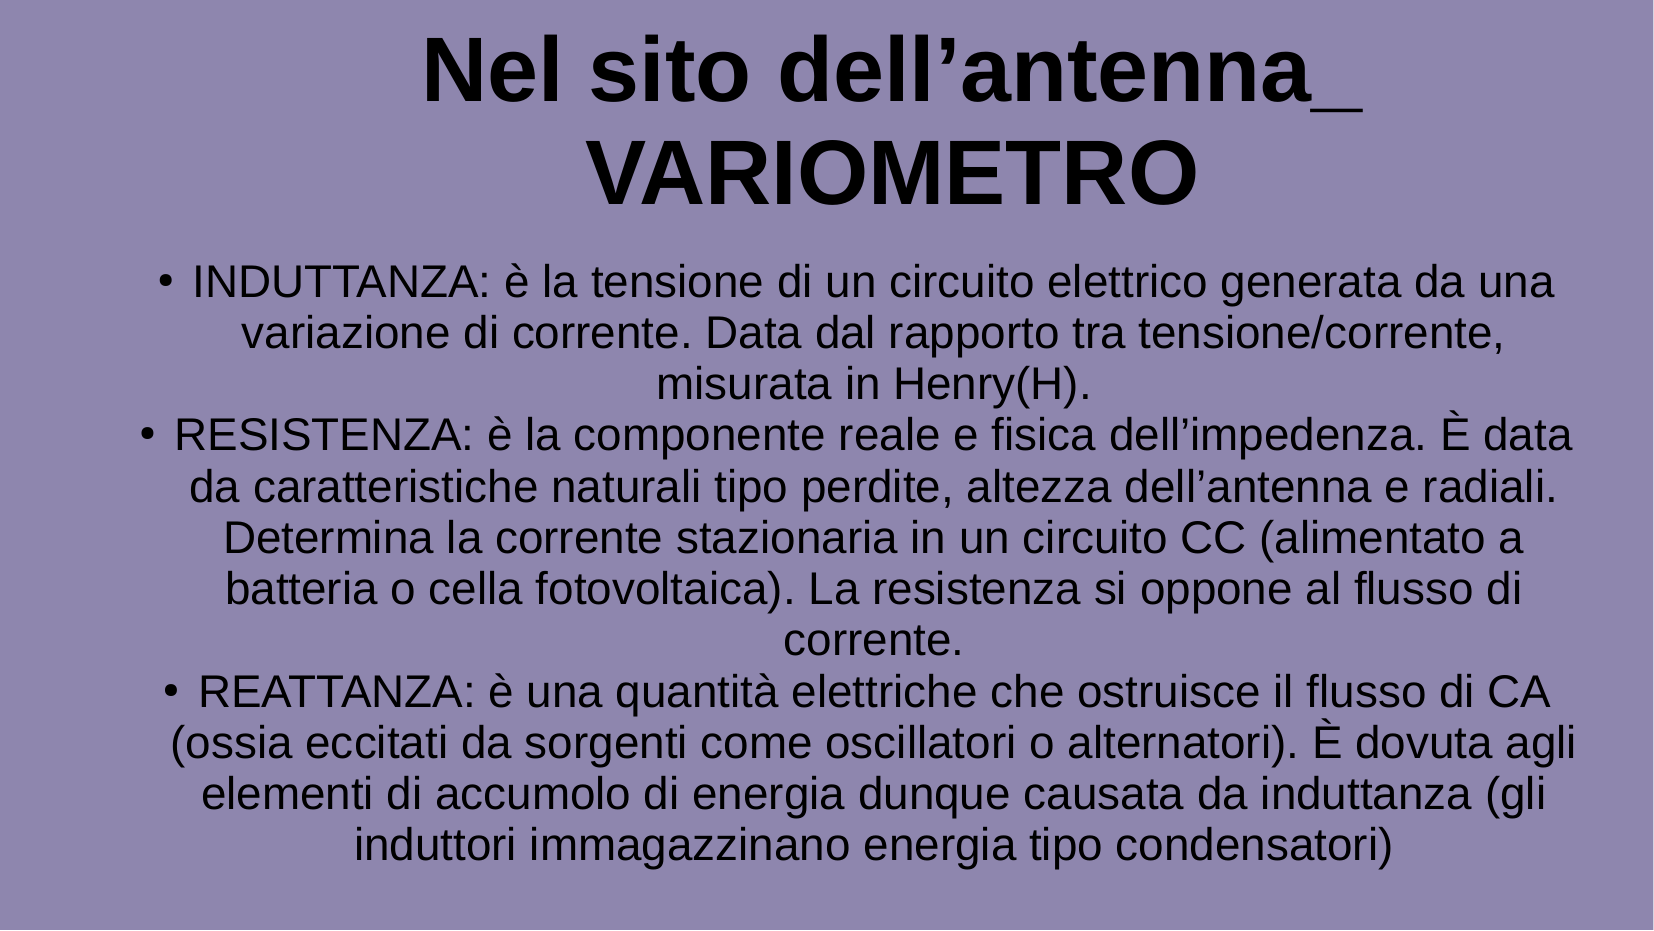

# Nel sito dell’antenna_ VARIOMETRO
INDUTTANZA: è la tensione di un circuito elettrico generata da una variazione di corrente. Data dal rapporto tra tensione/corrente, misurata in Henry(H).
RESISTENZA: è la componente reale e fisica dell’impedenza. È data da caratteristiche naturali tipo perdite, altezza dell’antenna e radiali. Determina la corrente stazionaria in un circuito CC (alimentato a batteria o cella fotovoltaica). La resistenza si oppone al flusso di corrente.
REATTANZA: è una quantità elettriche che ostruisce il flusso di CA (ossia eccitati da sorgenti come oscillatori o alternatori). È dovuta agli elementi di accumolo di energia dunque causata da induttanza (gli induttori immagazzinano energia tipo condensatori)